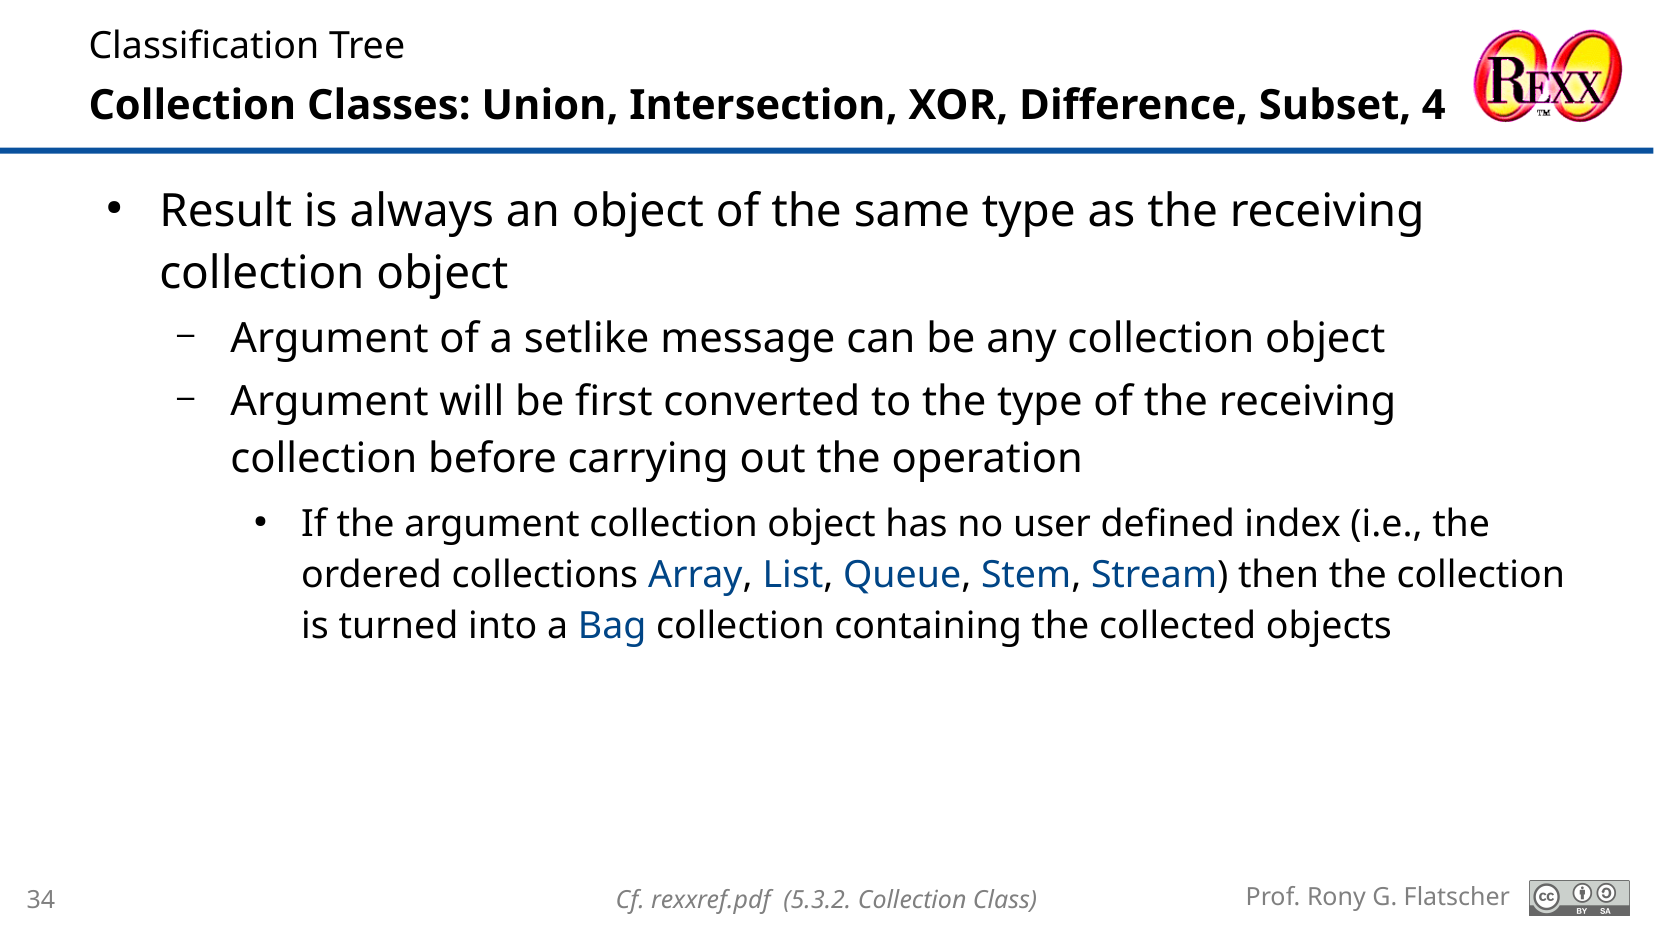

Classification Tree
Collection Classes: Union, Intersection, XOR, Difference, Subset, 4
# Result is always an object of the same type as the receiving collection object
Argument of a setlike message can be any collection object
Argument will be first converted to the type of the receiving collection before carrying out the operation
If the argument collection object has no user defined index (i.e., the ordered collections Array, List, Queue, Stem, Stream) then the collection is turned into a Bag collection containing the collected objects
Cf. rexxref.pdf (5.3.2. Collection Class)